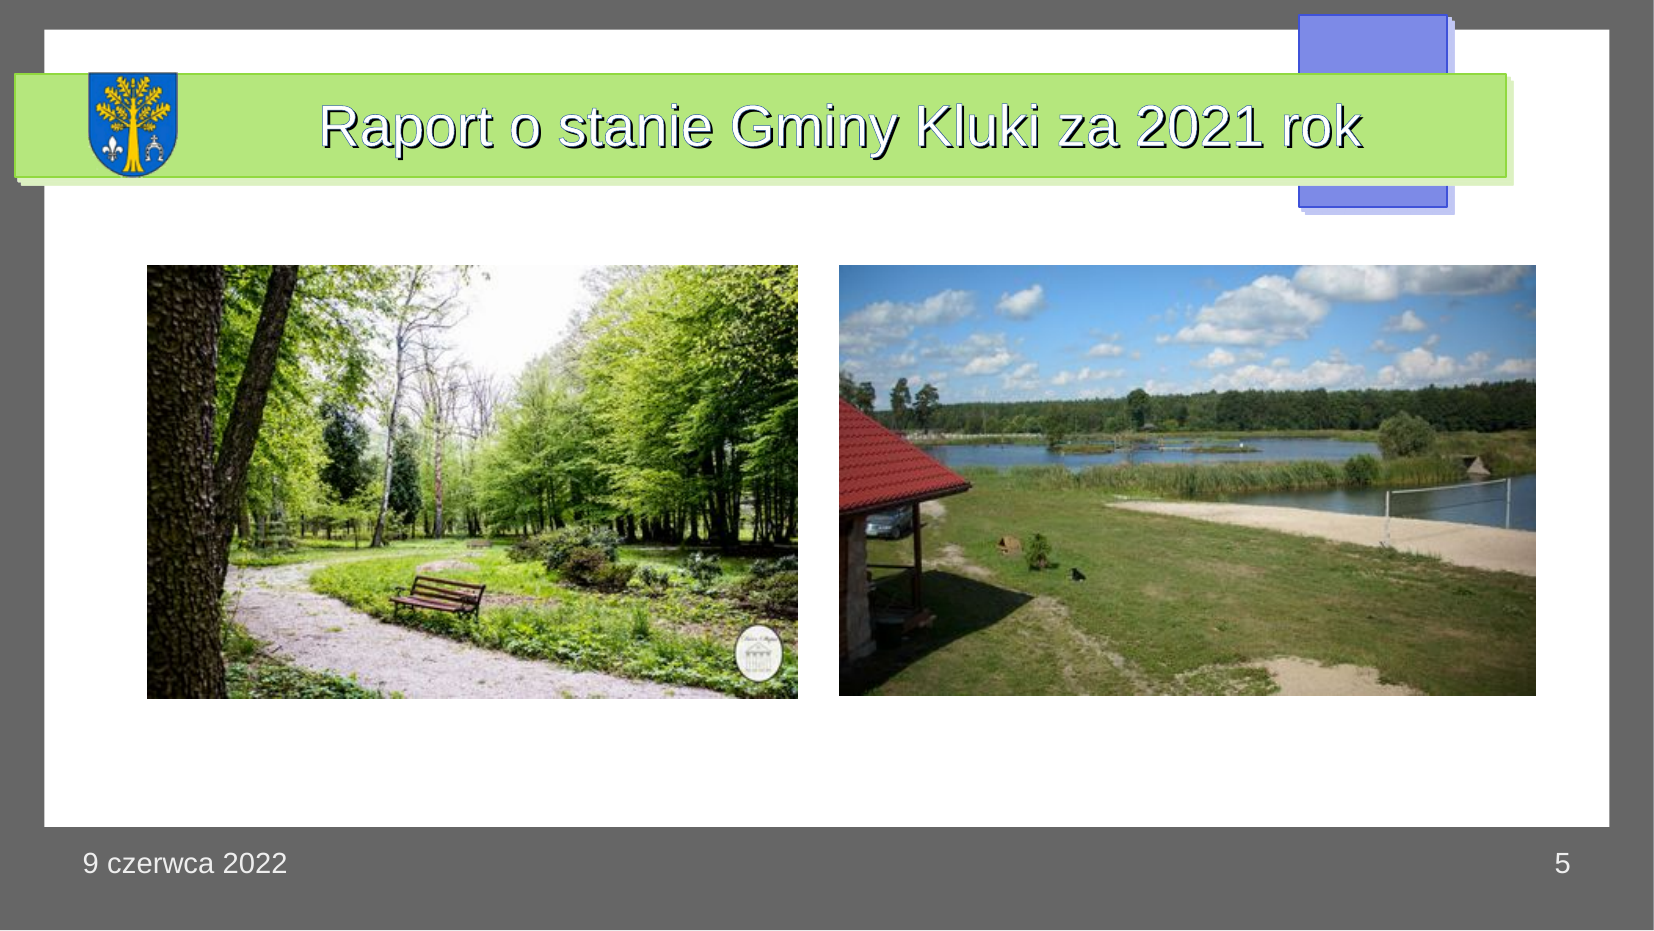

# Raport o stanie Gminy Kluki za 2021 rok
9 czerwca 2022
5